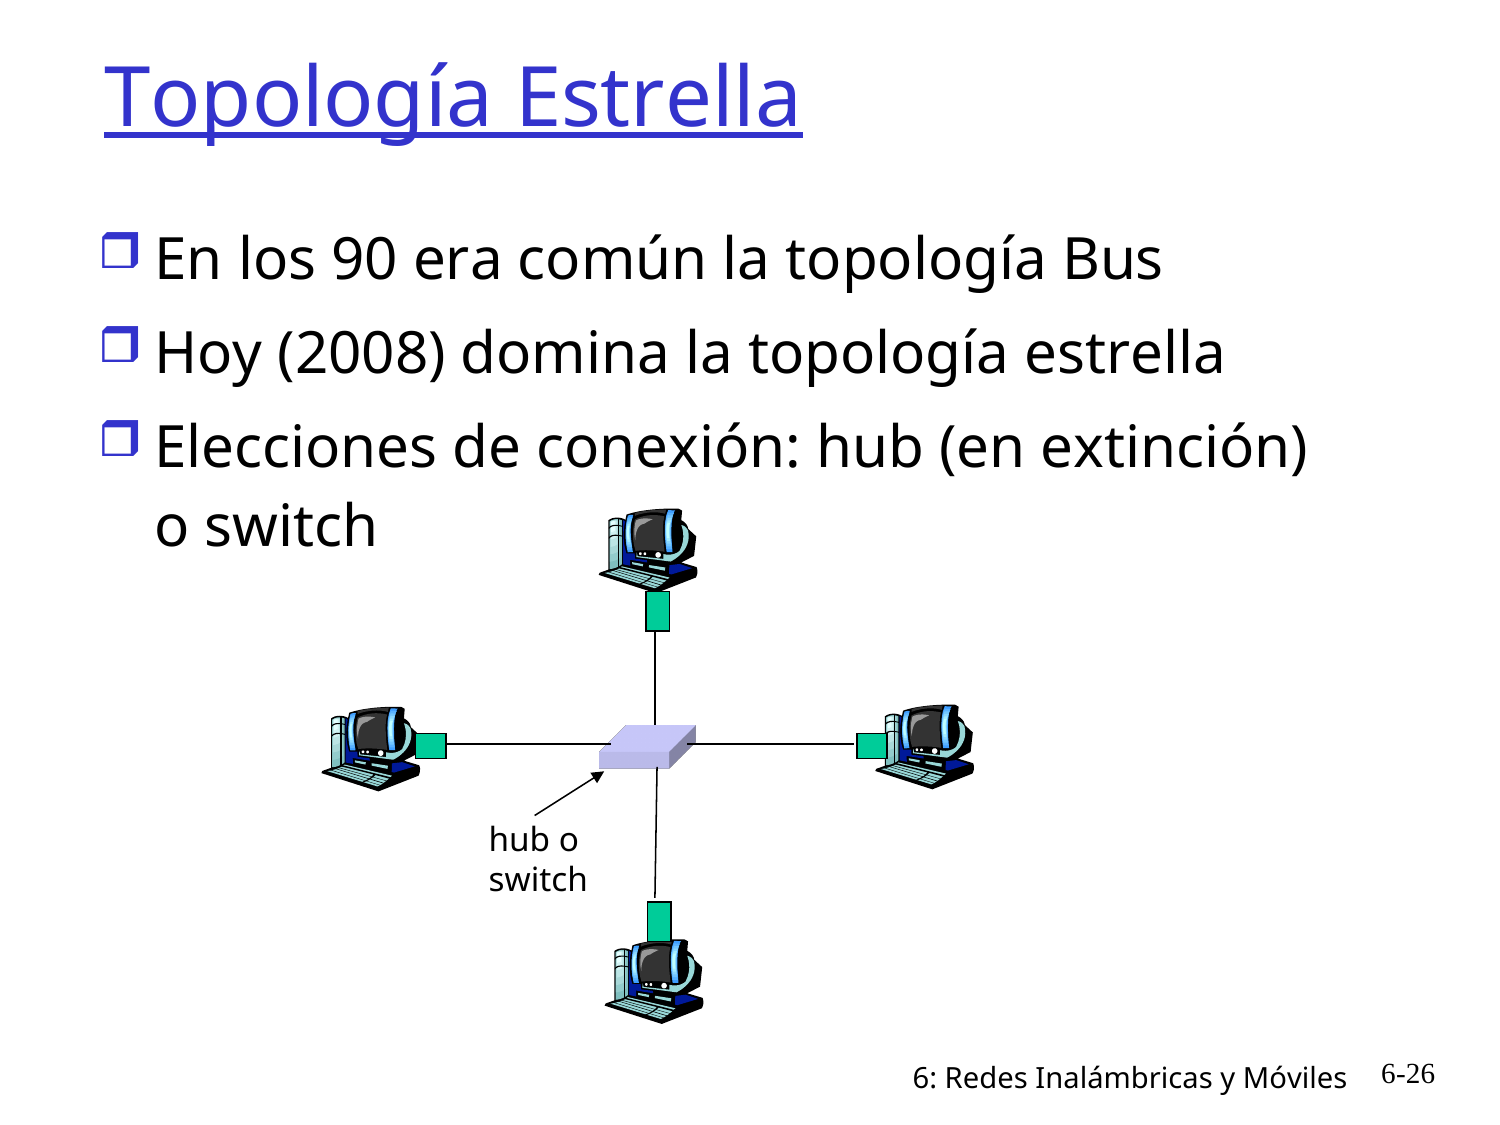

# Topología Estrella
En los 90 era común la topología Bus
Hoy (2008) domina la topología estrella
Elecciones de conexión: hub (en extinción) o switch
hub o
switch
26